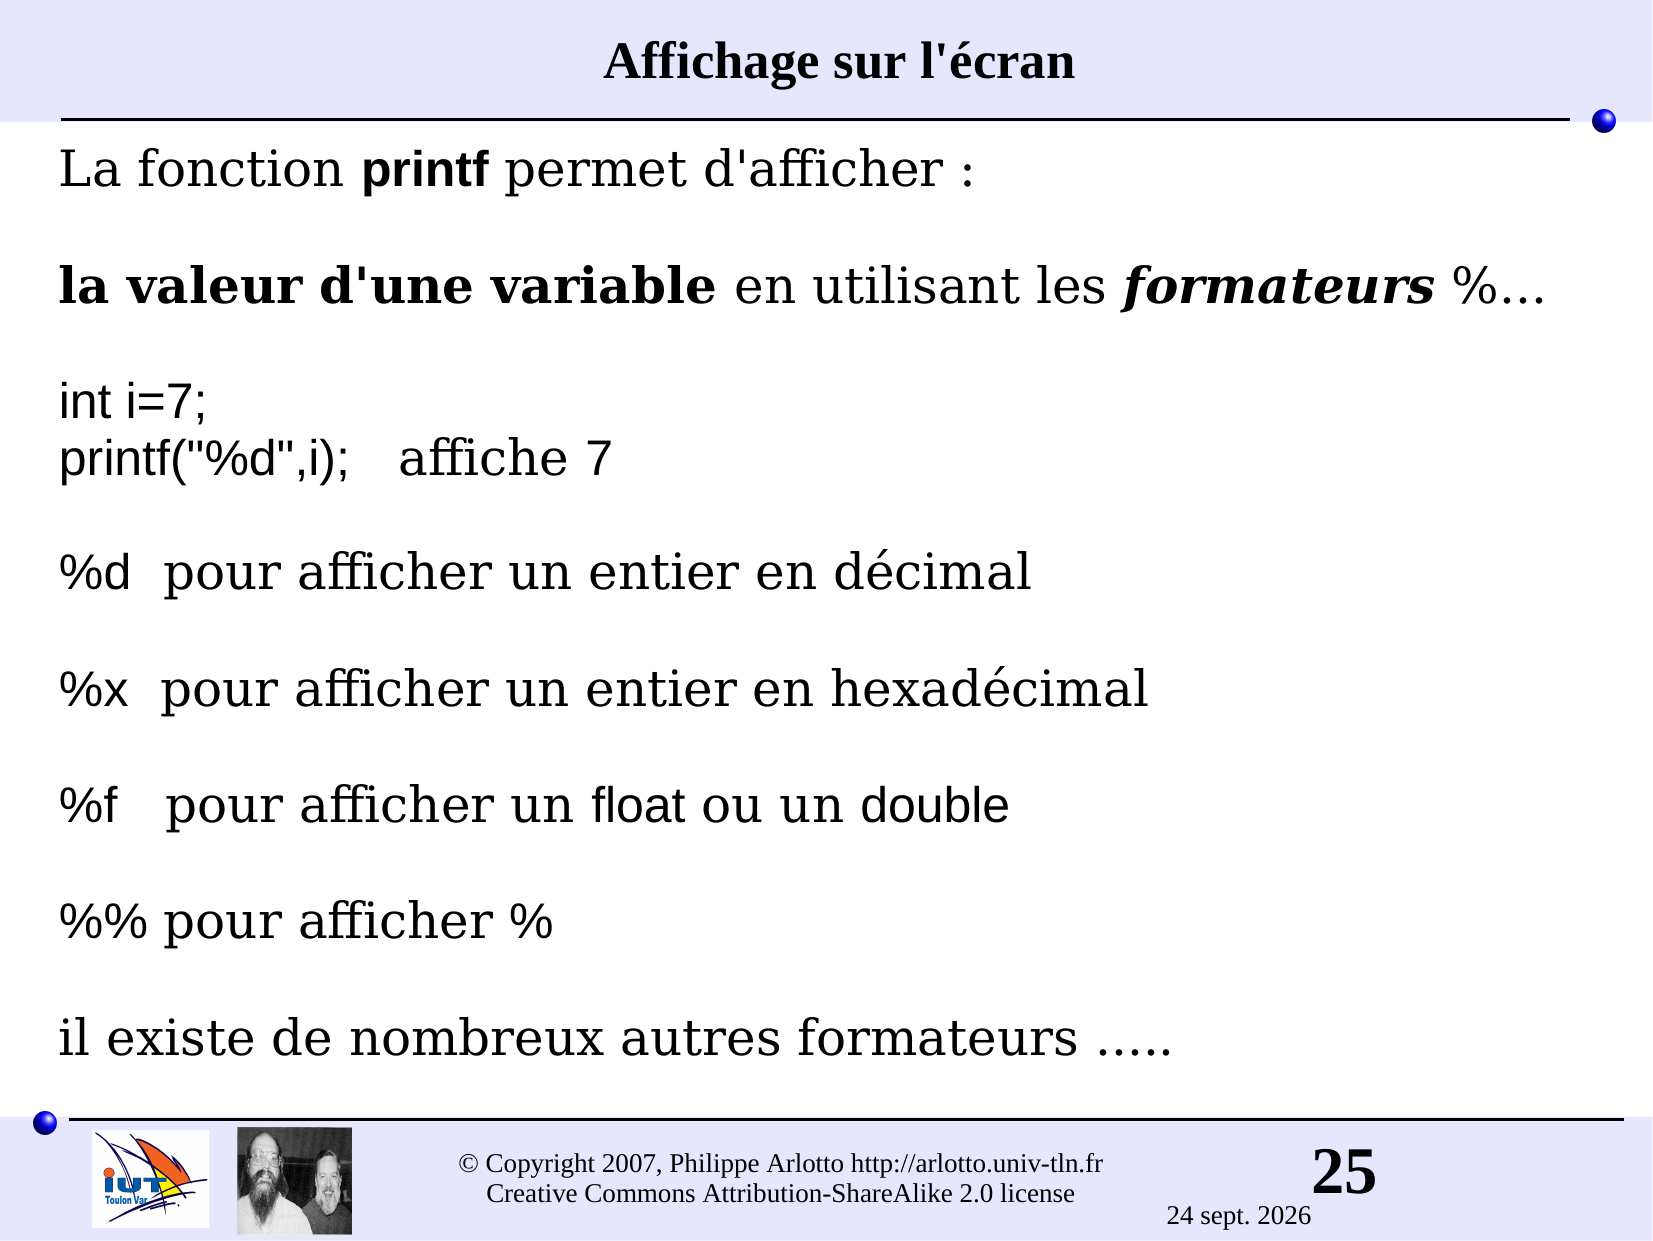

# Affichage sur l'écran
La fonction printf permet d'afficher :
la valeur d'une variable en utilisant les formateurs %...
int i=7;
printf("%d",i); affiche 7
%d pour afficher un entier en décimal
%x pour afficher un entier en hexadécimal
%f pour afficher un float ou un double
%% pour afficher %
il existe de nombreux autres formateurs .....